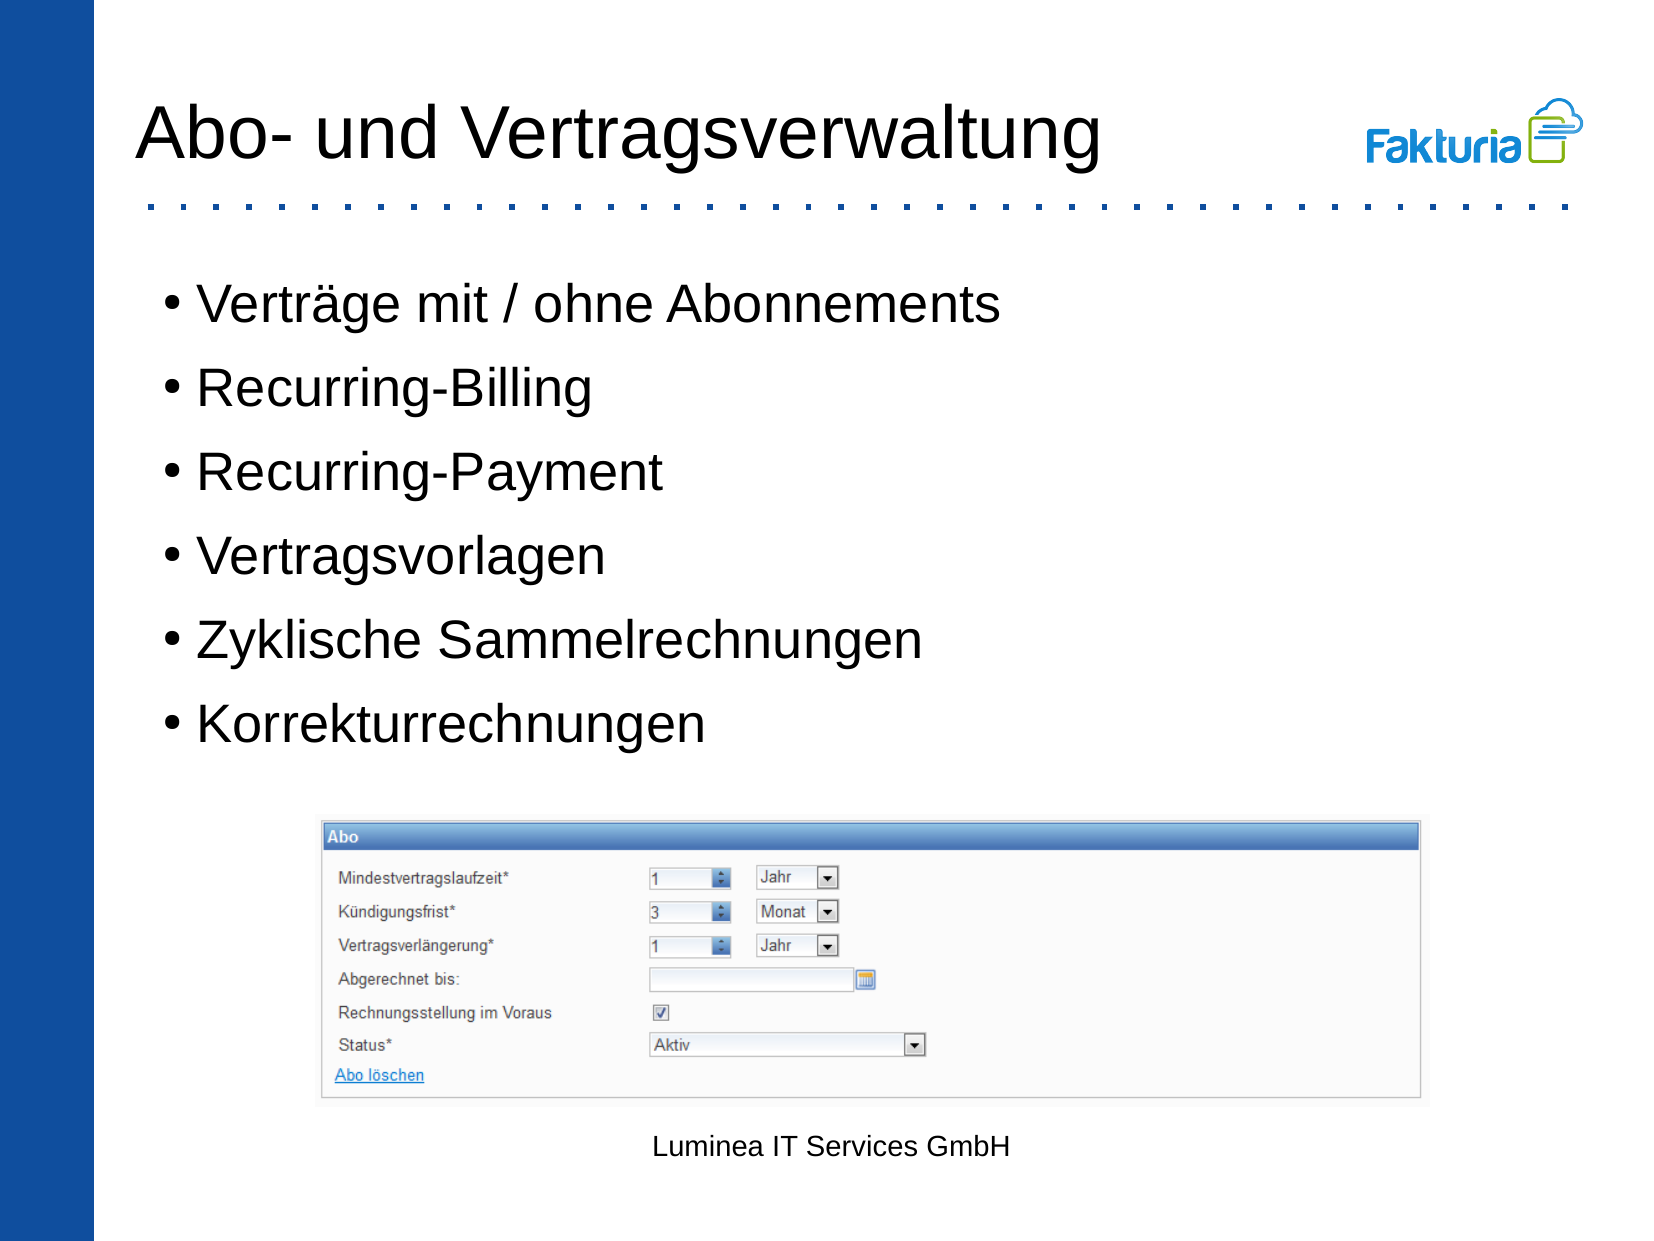

# Abo- und Vertragsverwaltung
 Verträge mit / ohne Abonnements
 Recurring-Billing
 Recurring-Payment
 Vertragsvorlagen
 Zyklische Sammelrechnungen
 Korrekturrechnungen
 Luminea IT Services GmbH